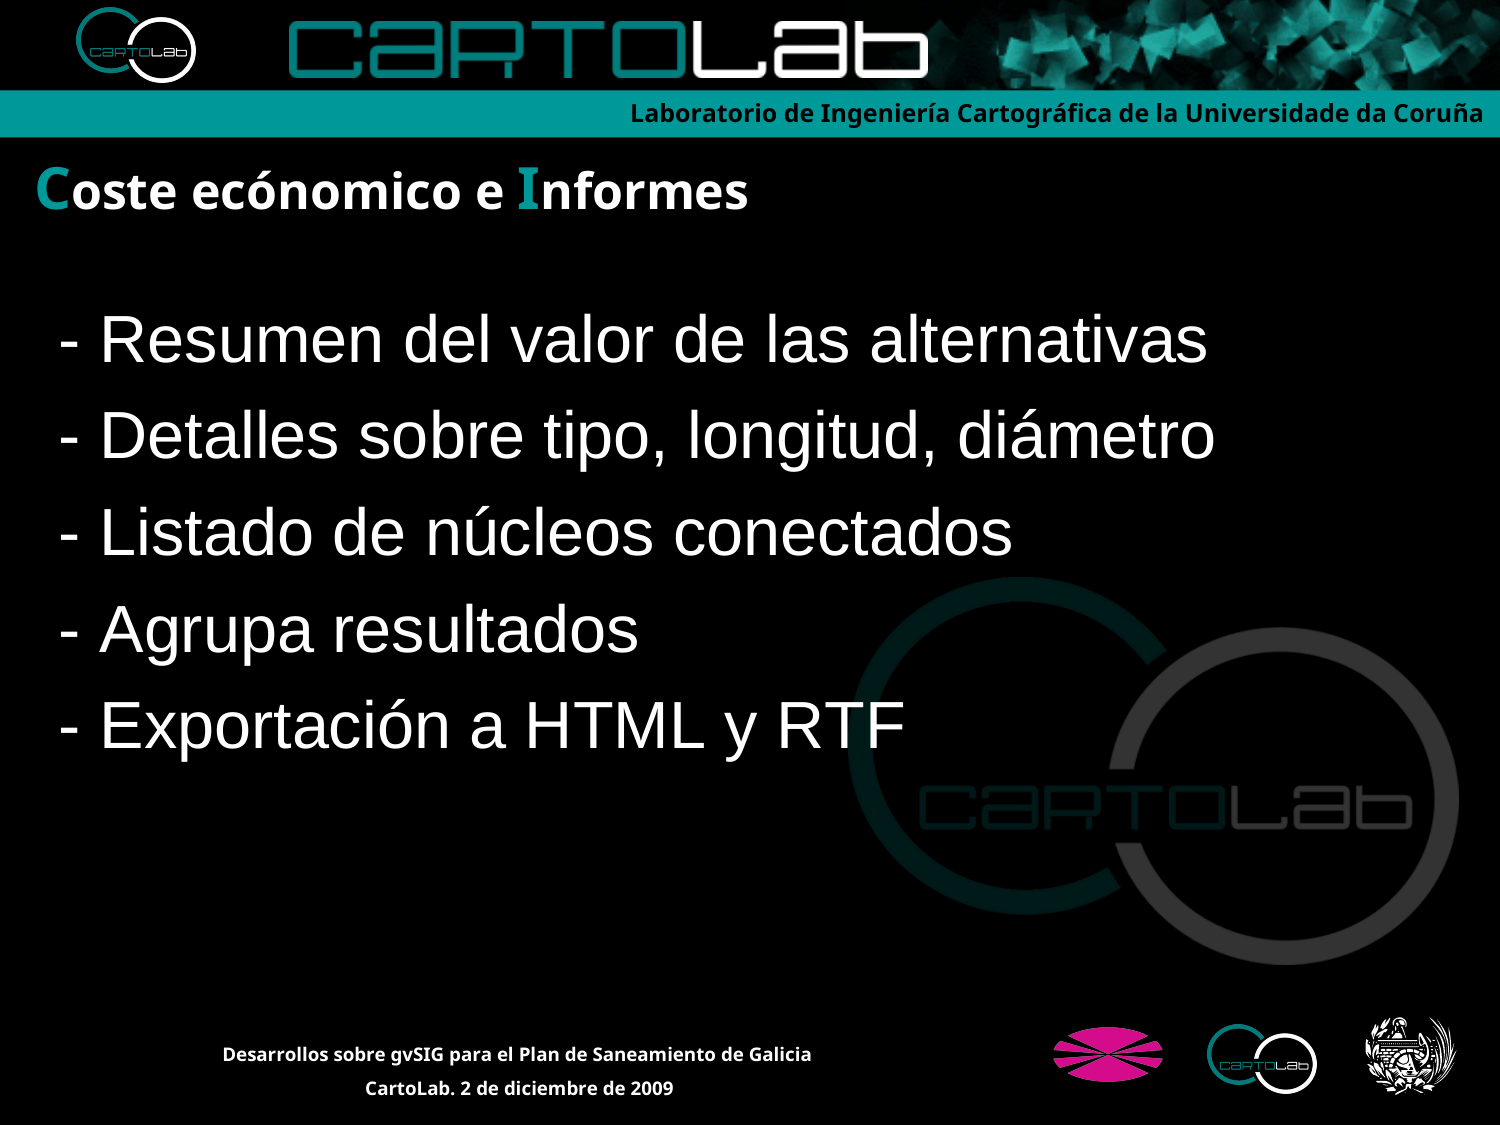

Coste ecónomico e Informes
# - Resumen del valor de las alternativas
- Detalles sobre tipo, longitud, diámetro
- Listado de núcleos conectados
- Agrupa resultados
- Exportación a HTML y RTF